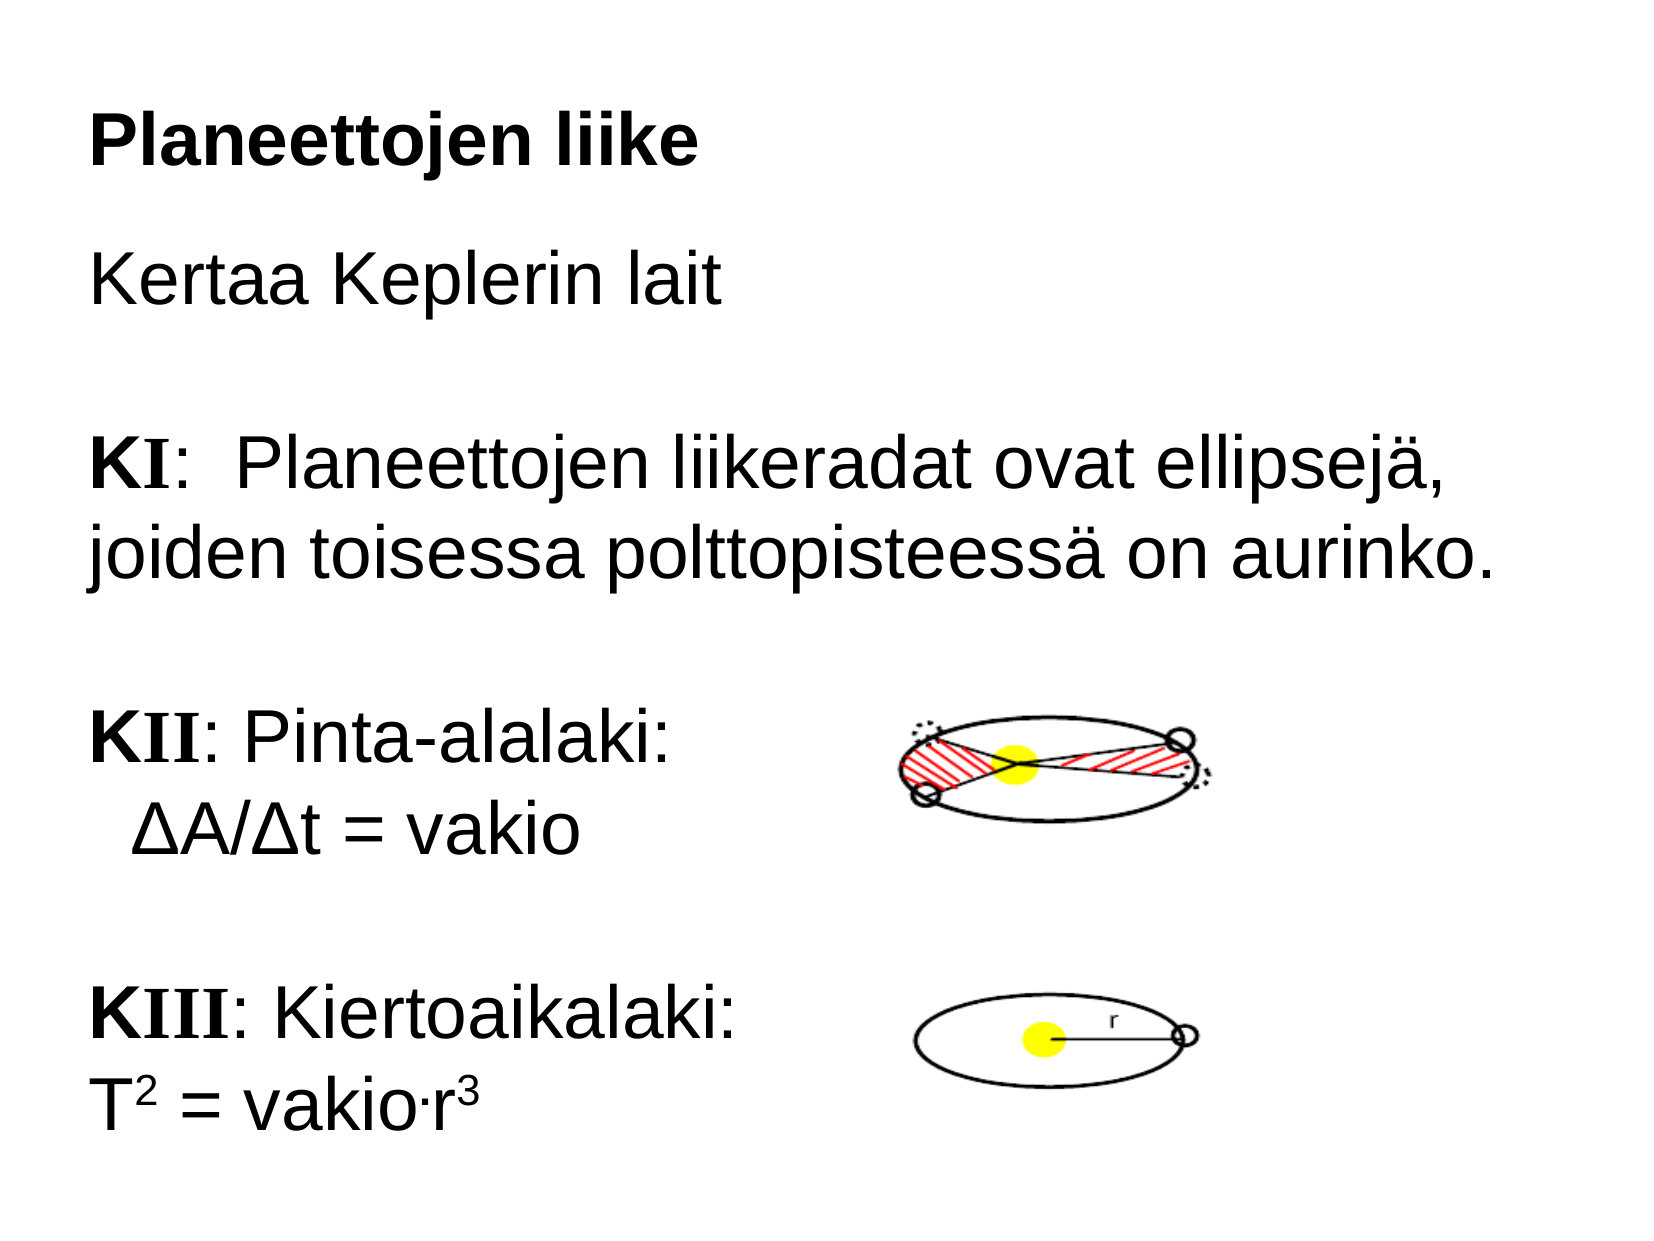

Planeettojen liike
Kertaa Keplerin lait
KI: Planeettojen liikeradat ovat ellipsejä, joiden toisessa polttopisteessä on aurinko.
KII: Pinta-alalaki:
 ΔA/Δt = vakio
KIII: Kiertoaikalaki:
T2 = vakio.r3